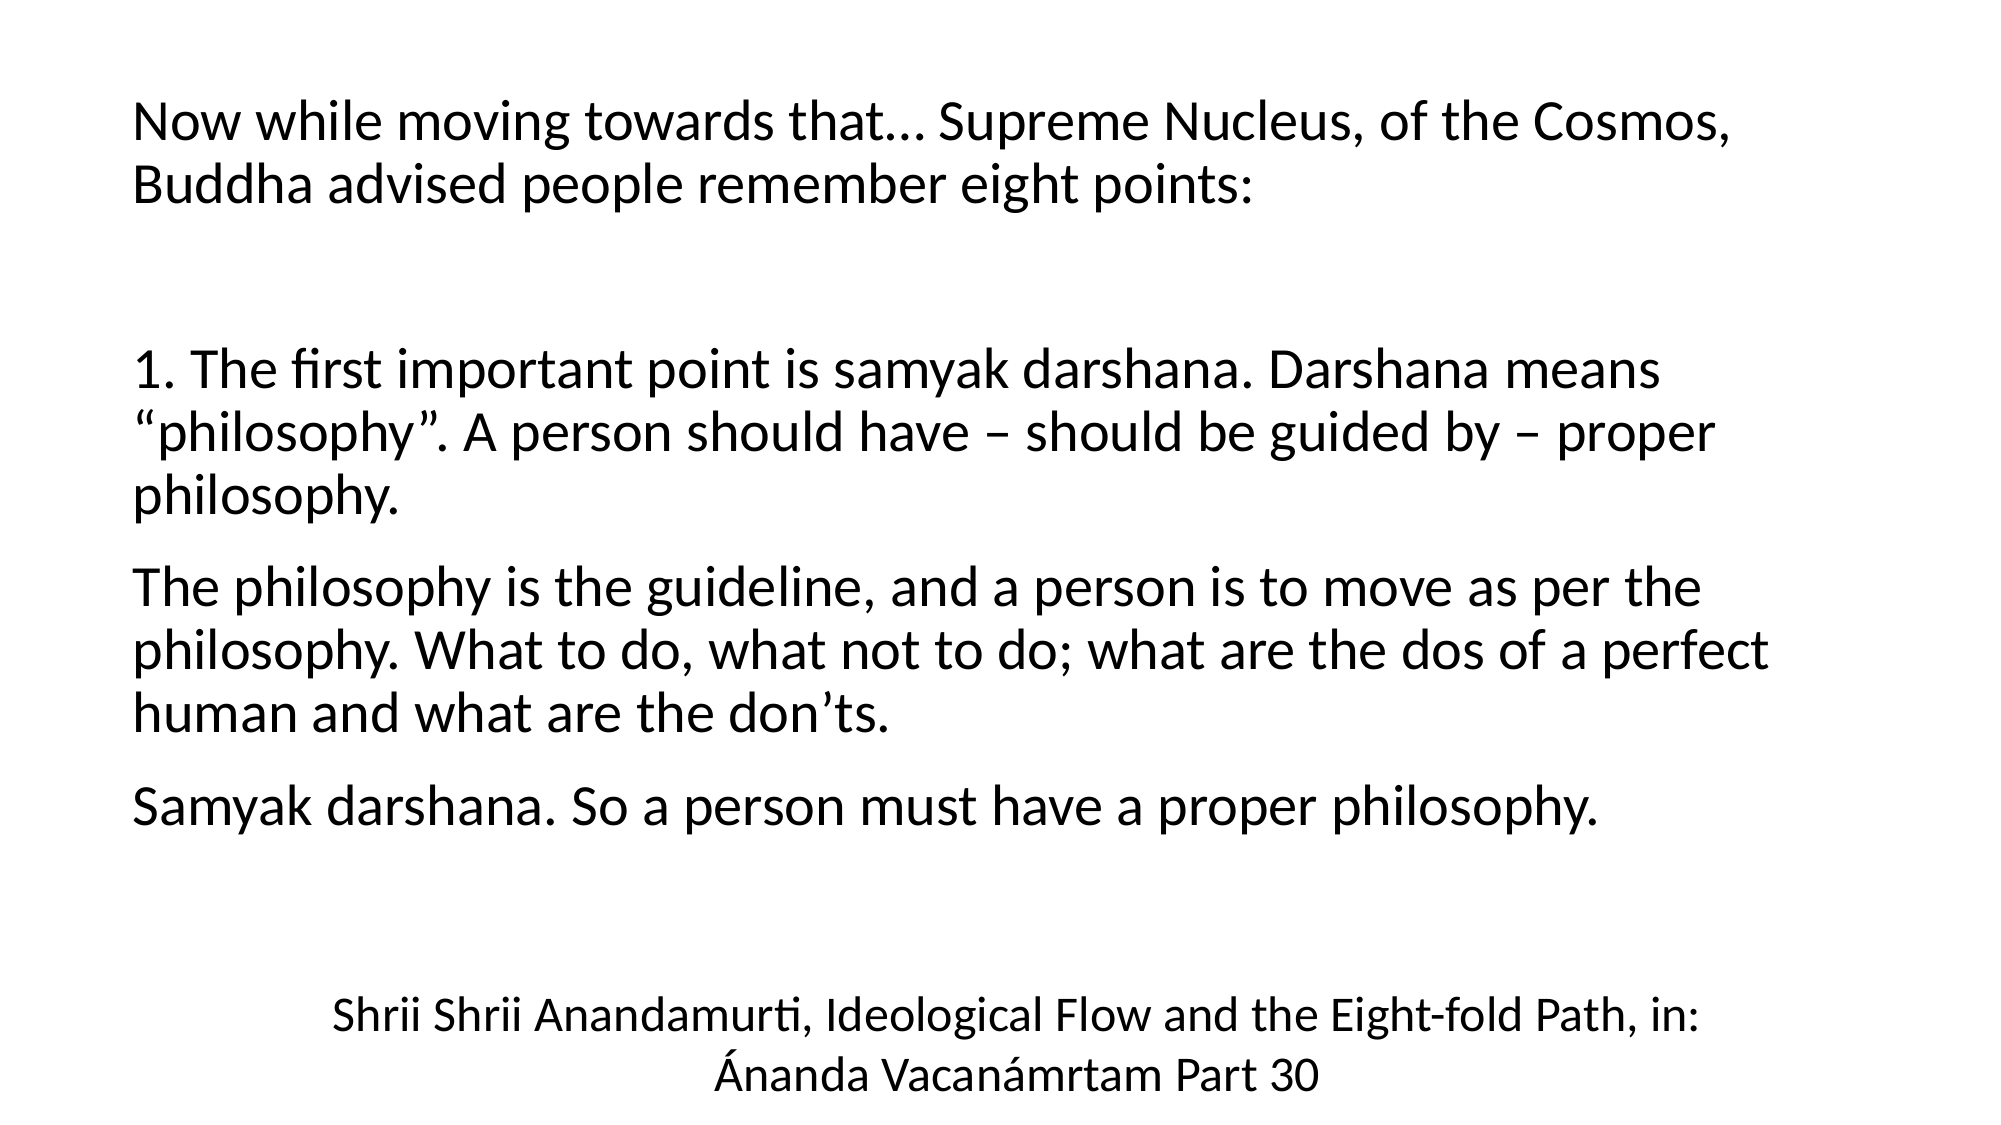

# Now while moving towards that… Supreme Nucleus, of the Cosmos, Buddha advised people remember eight points:
1. The first important point is samyak darshana. Darshana means “philosophy”. A person should have – should be guided by – proper philosophy.
The philosophy is the guideline, and a person is to move as per the philosophy. What to do, what not to do; what are the dos of a perfect human and what are the don’ts.
Samyak darshana. So a person must have a proper philosophy.
Shrii Shrii Anandamurti, Ideological Flow and the Eight-fold Path, in:
Ánanda Vacanámrtam Part 30